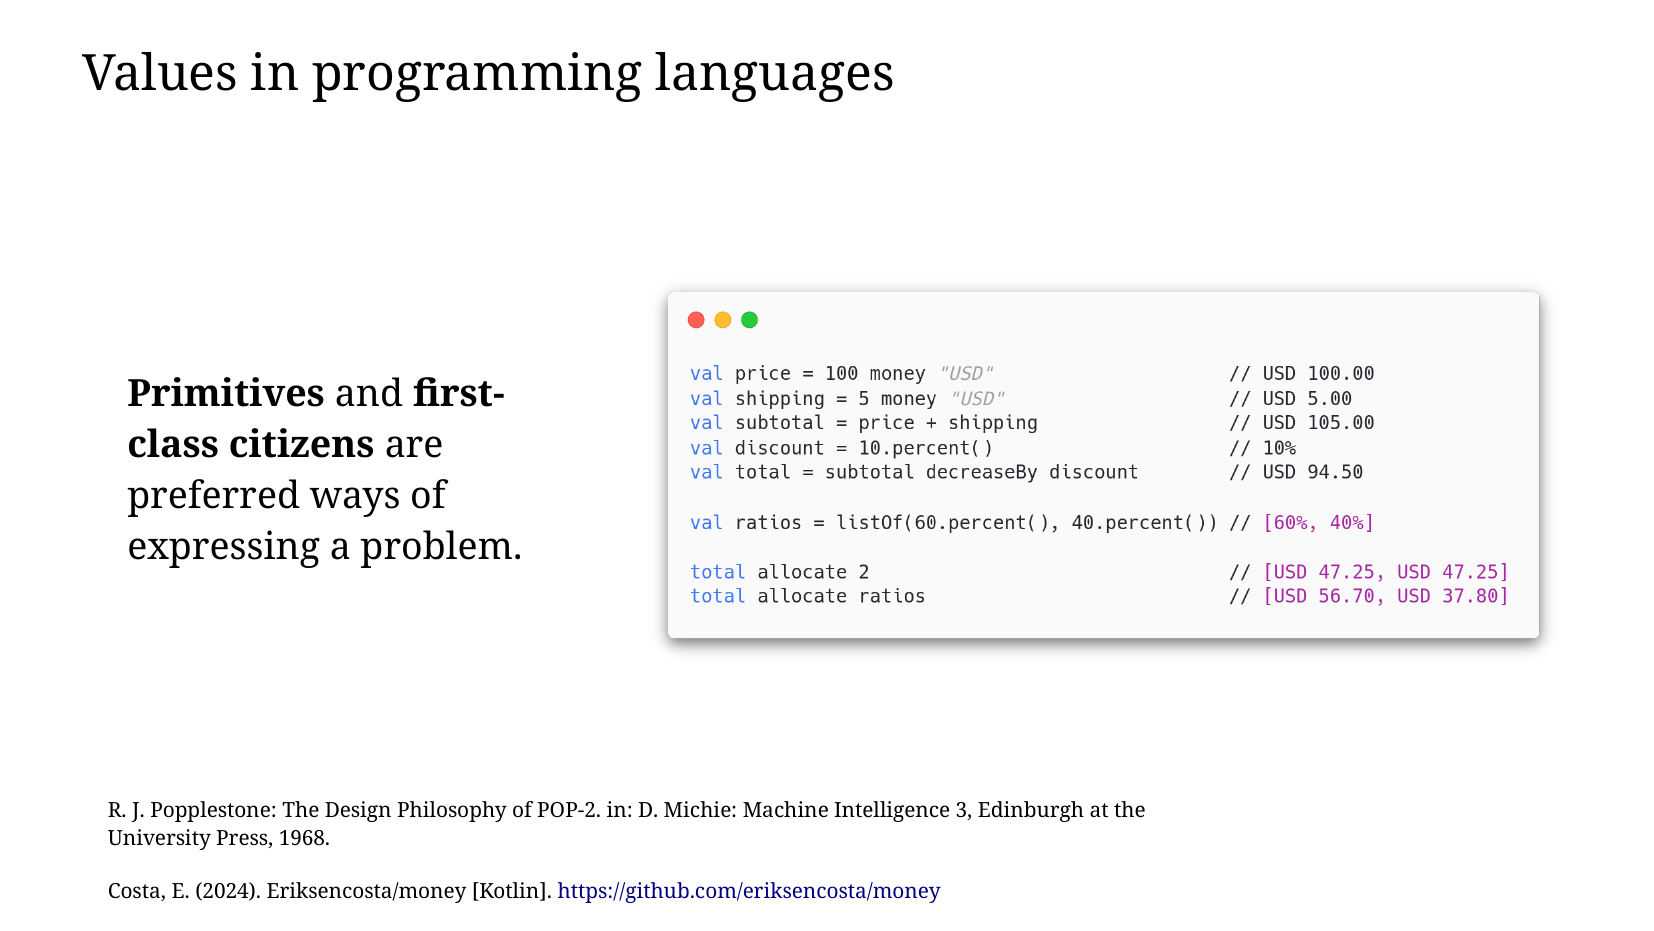

# Values in programming languages
Primitives and first-class citizens are preferred ways of expressing a problem.
R. J. Popplestone: The Design Philosophy of POP-2. in: D. Michie: Machine Intelligence 3, Edinburgh at the University Press, 1968.
Costa, E. (2024). Eriksencosta/money [Kotlin]. https://github.com/eriksencosta/money